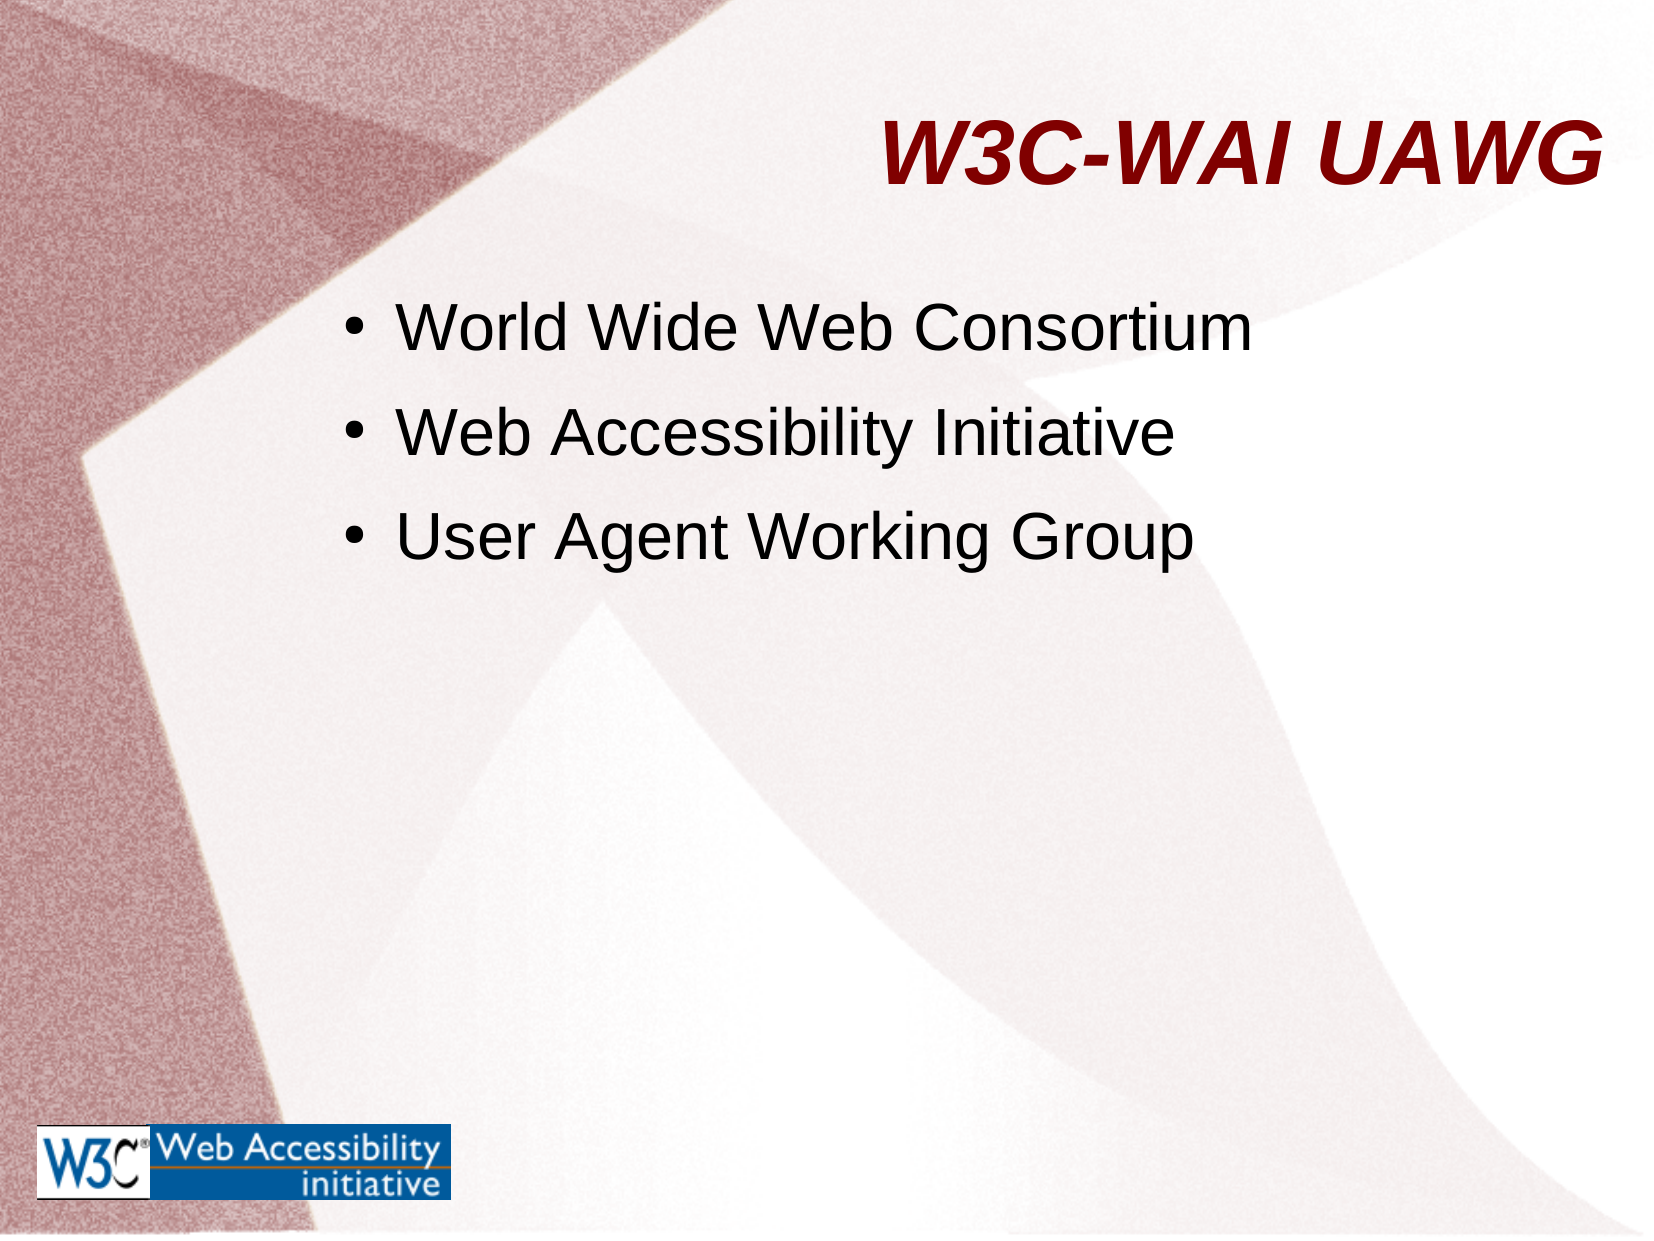

# W3C-WAI UAWG
World Wide Web Consortium
Web Accessibility Initiative
User Agent Working Group